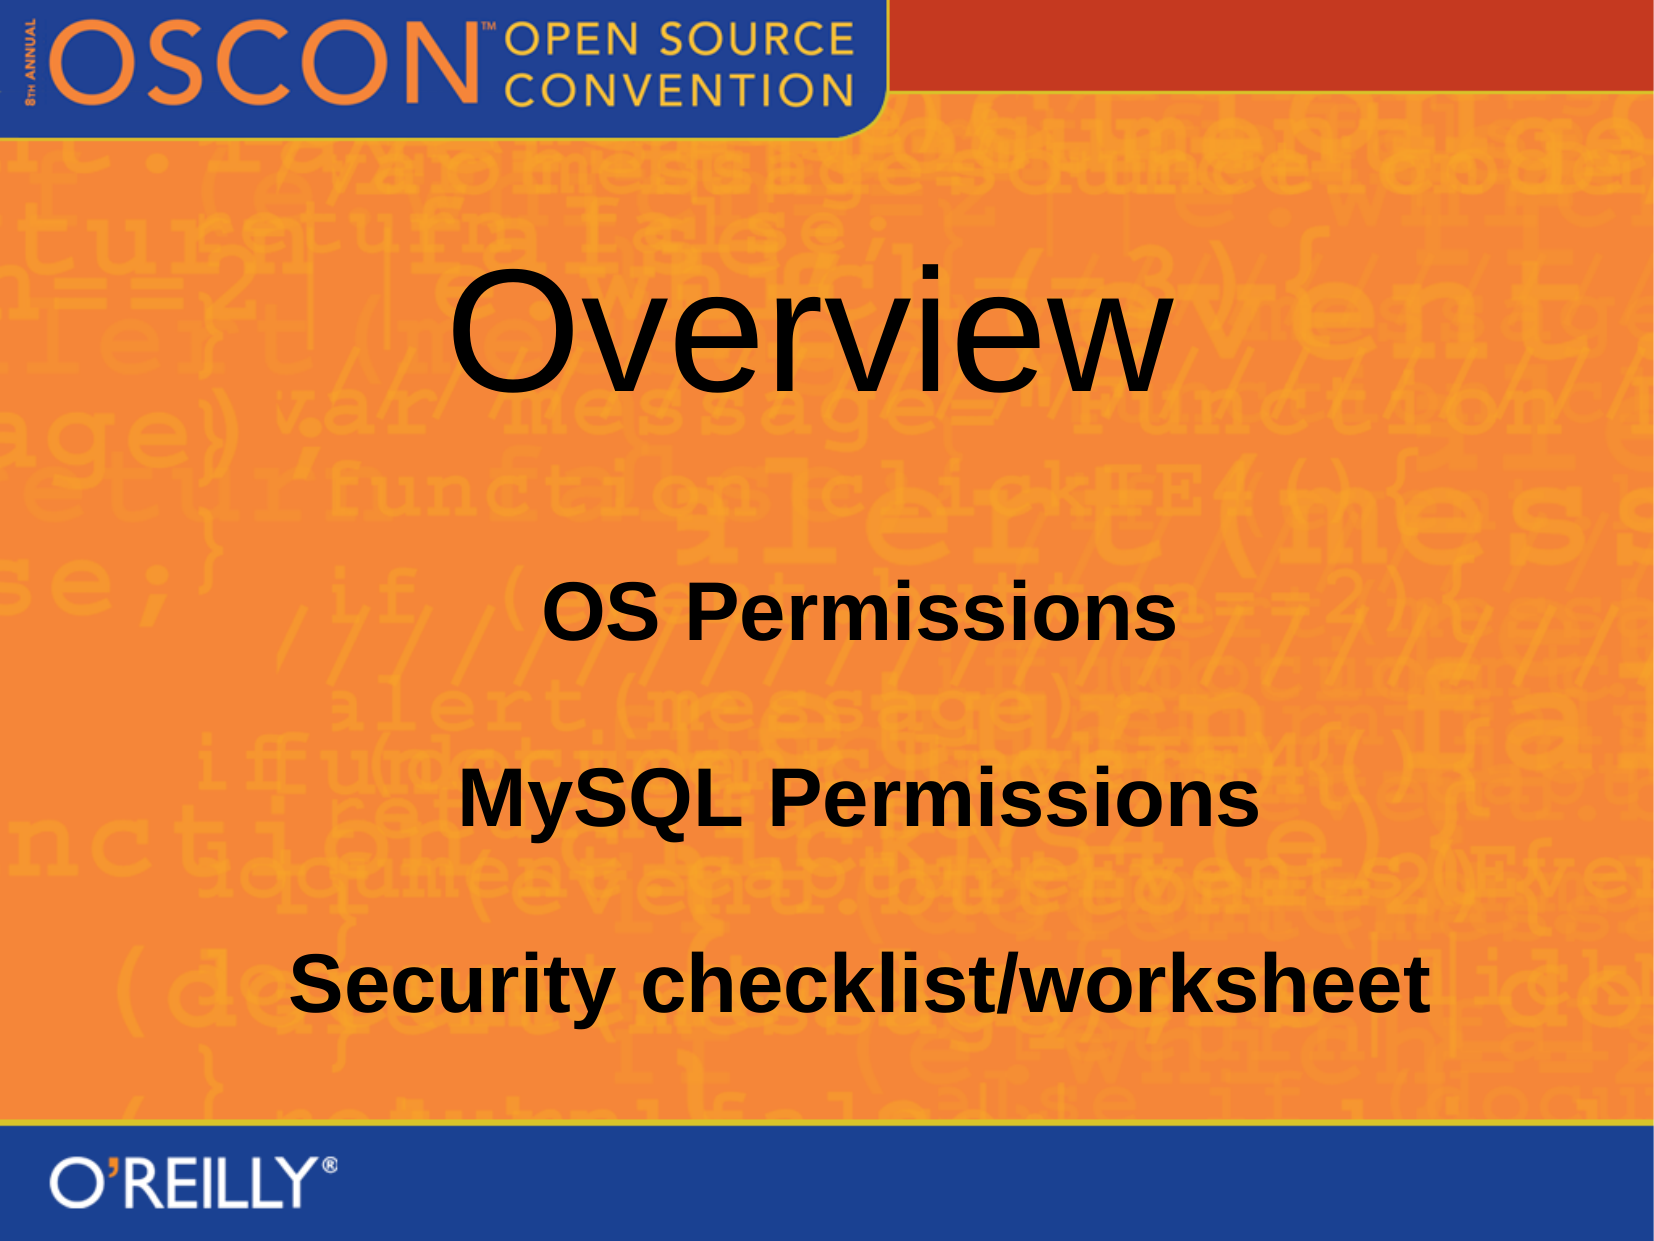

# Overview
OS Permissions
MySQL Permissions
Security checklist/worksheet